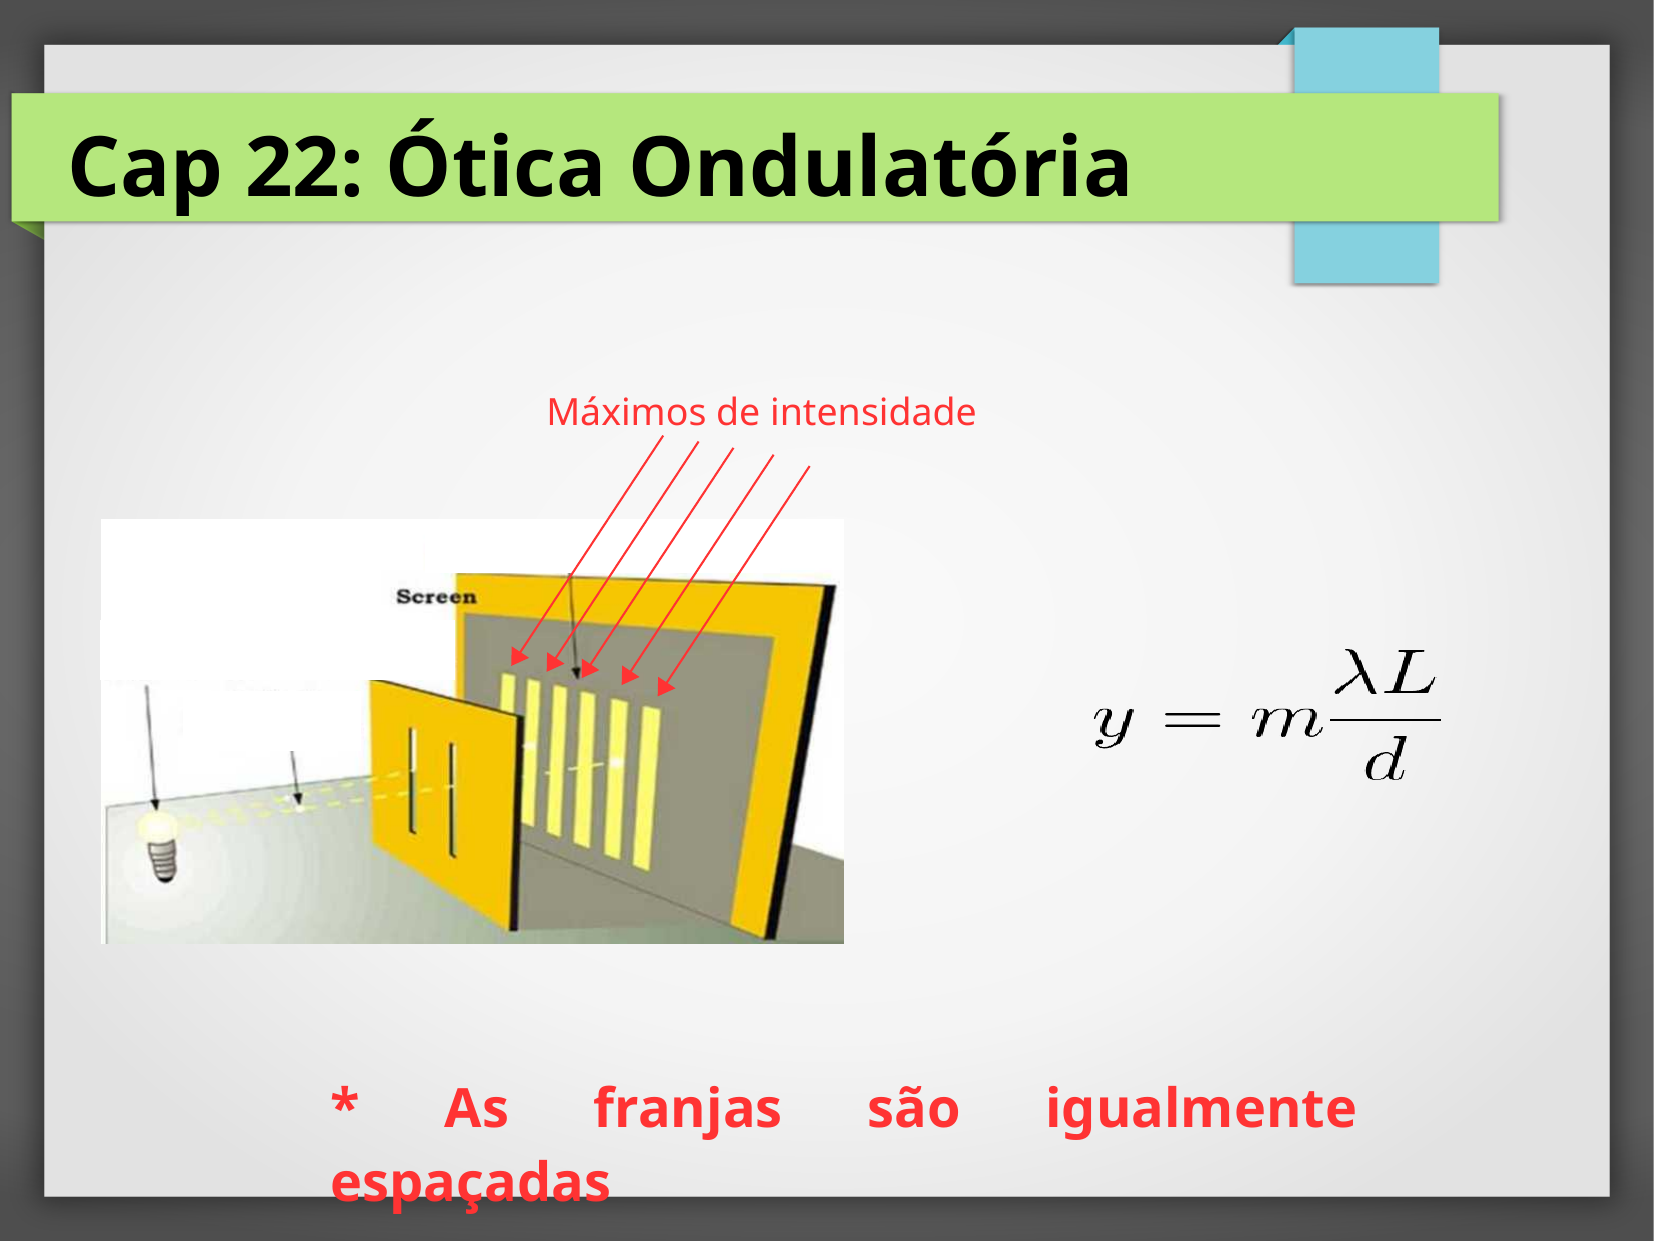

Cap 22: Ótica Ondulatória
Máximos de intensidade
* As franjas são igualmente espaçadas